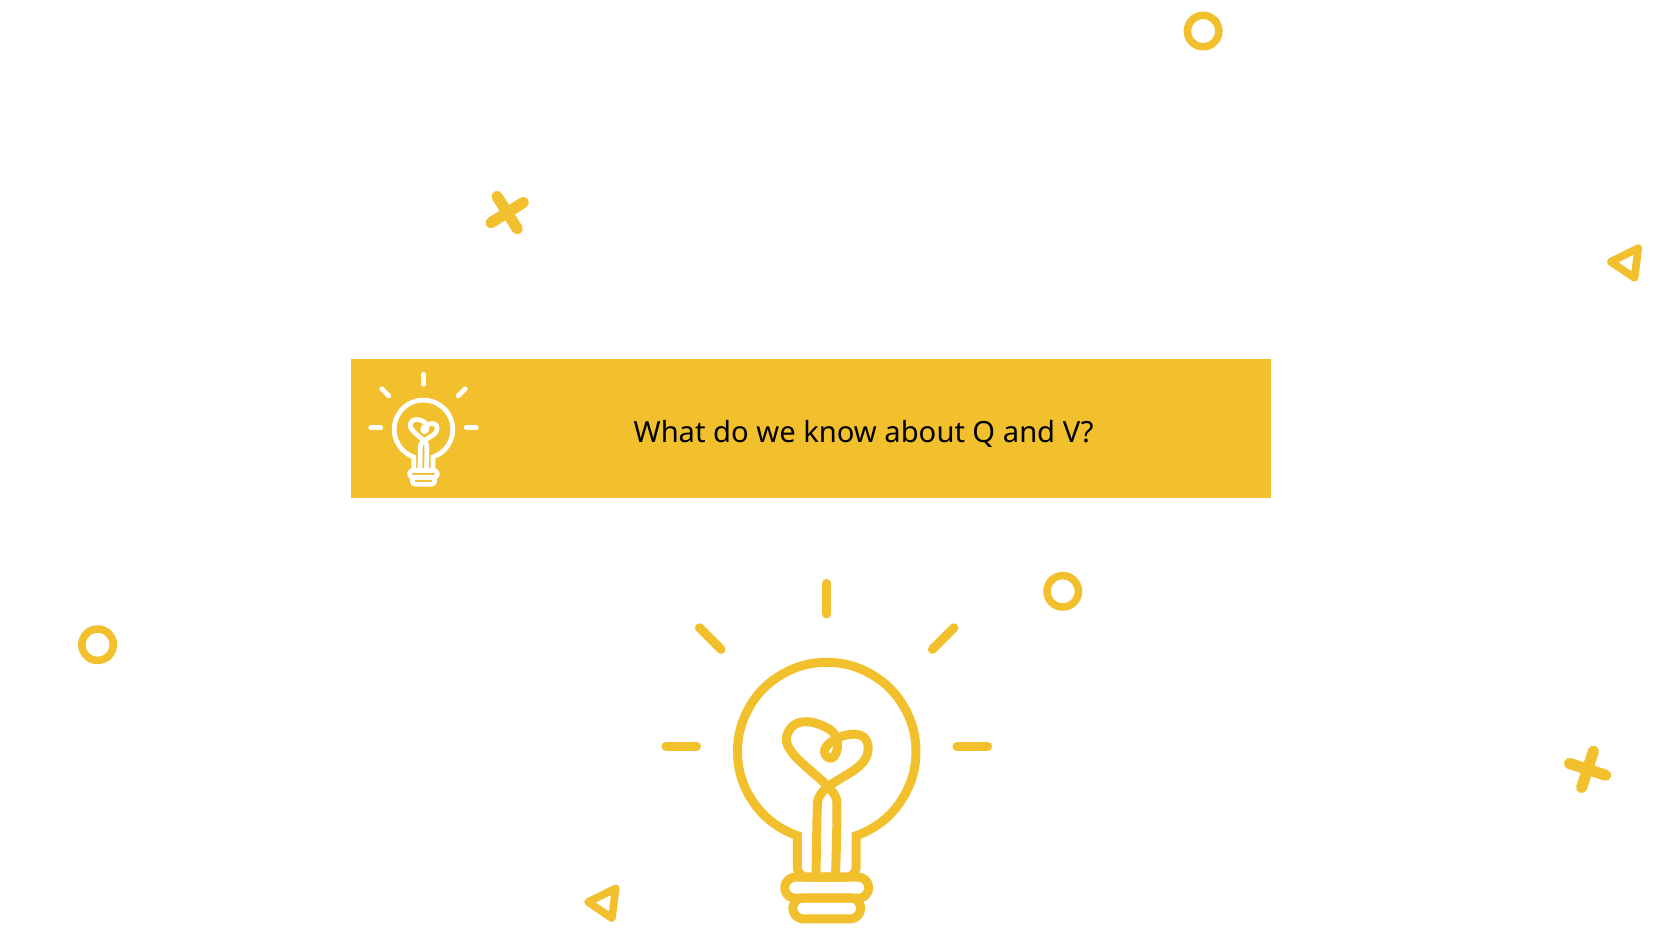

What do we know about Q and V?